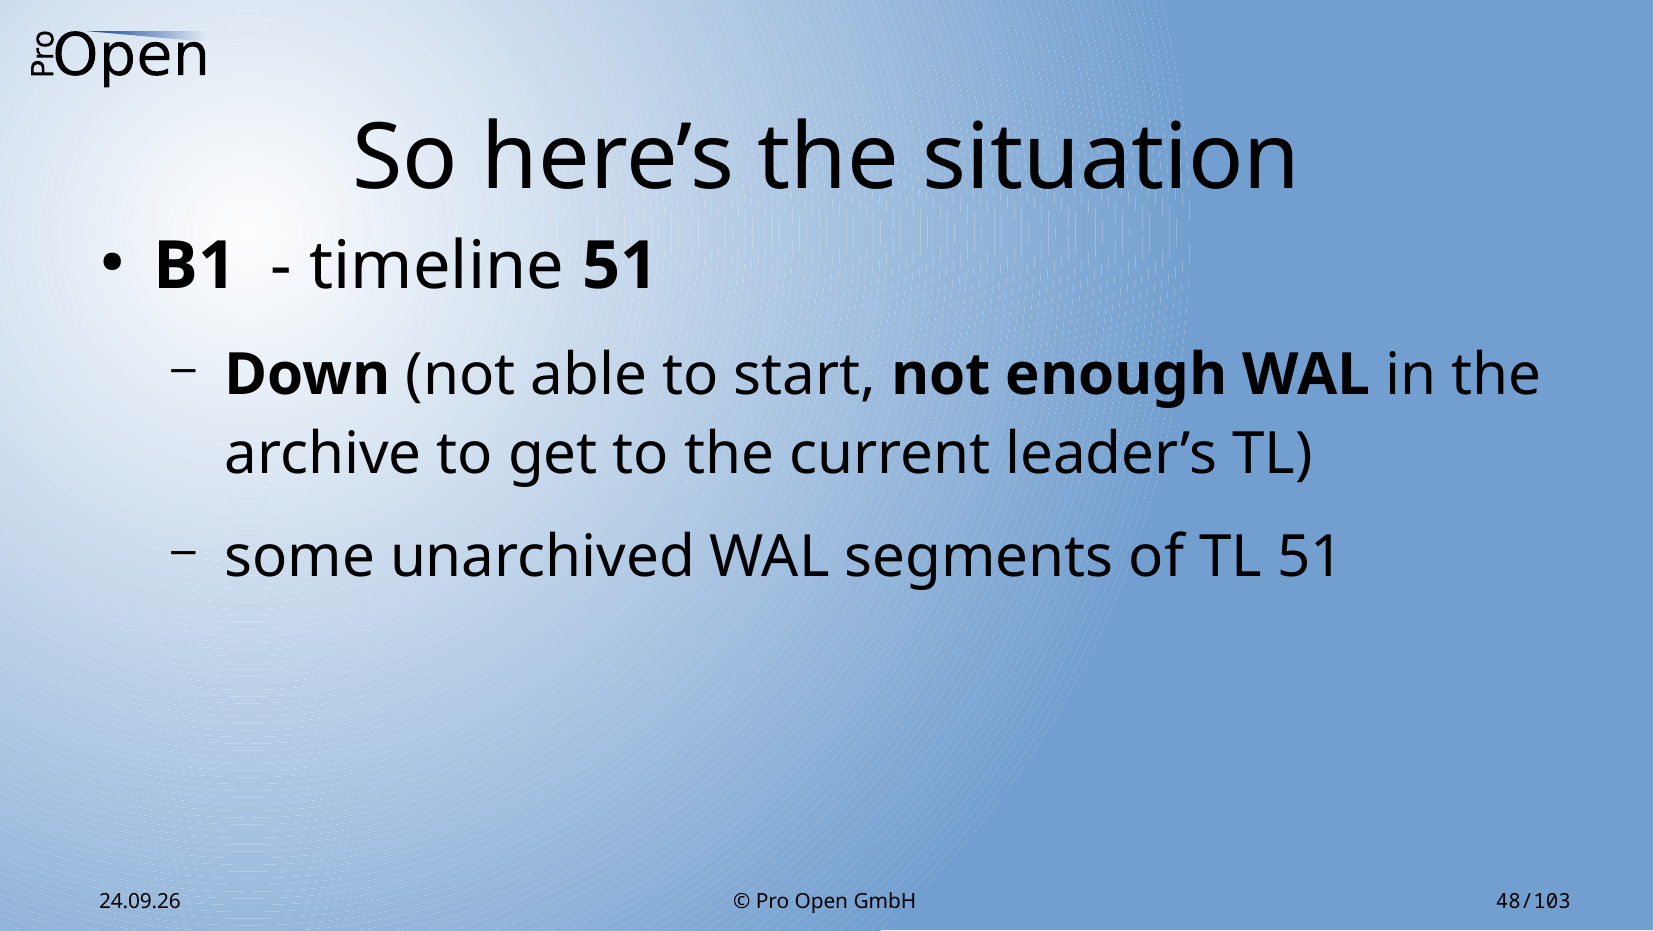

# So here’s the situation
B1 - timeline 51
Down (not able to start, not enough WAL in the archive to get to the current leader’s TL)
some unarchived WAL segments of TL 51
© Pro Open GmbH
48